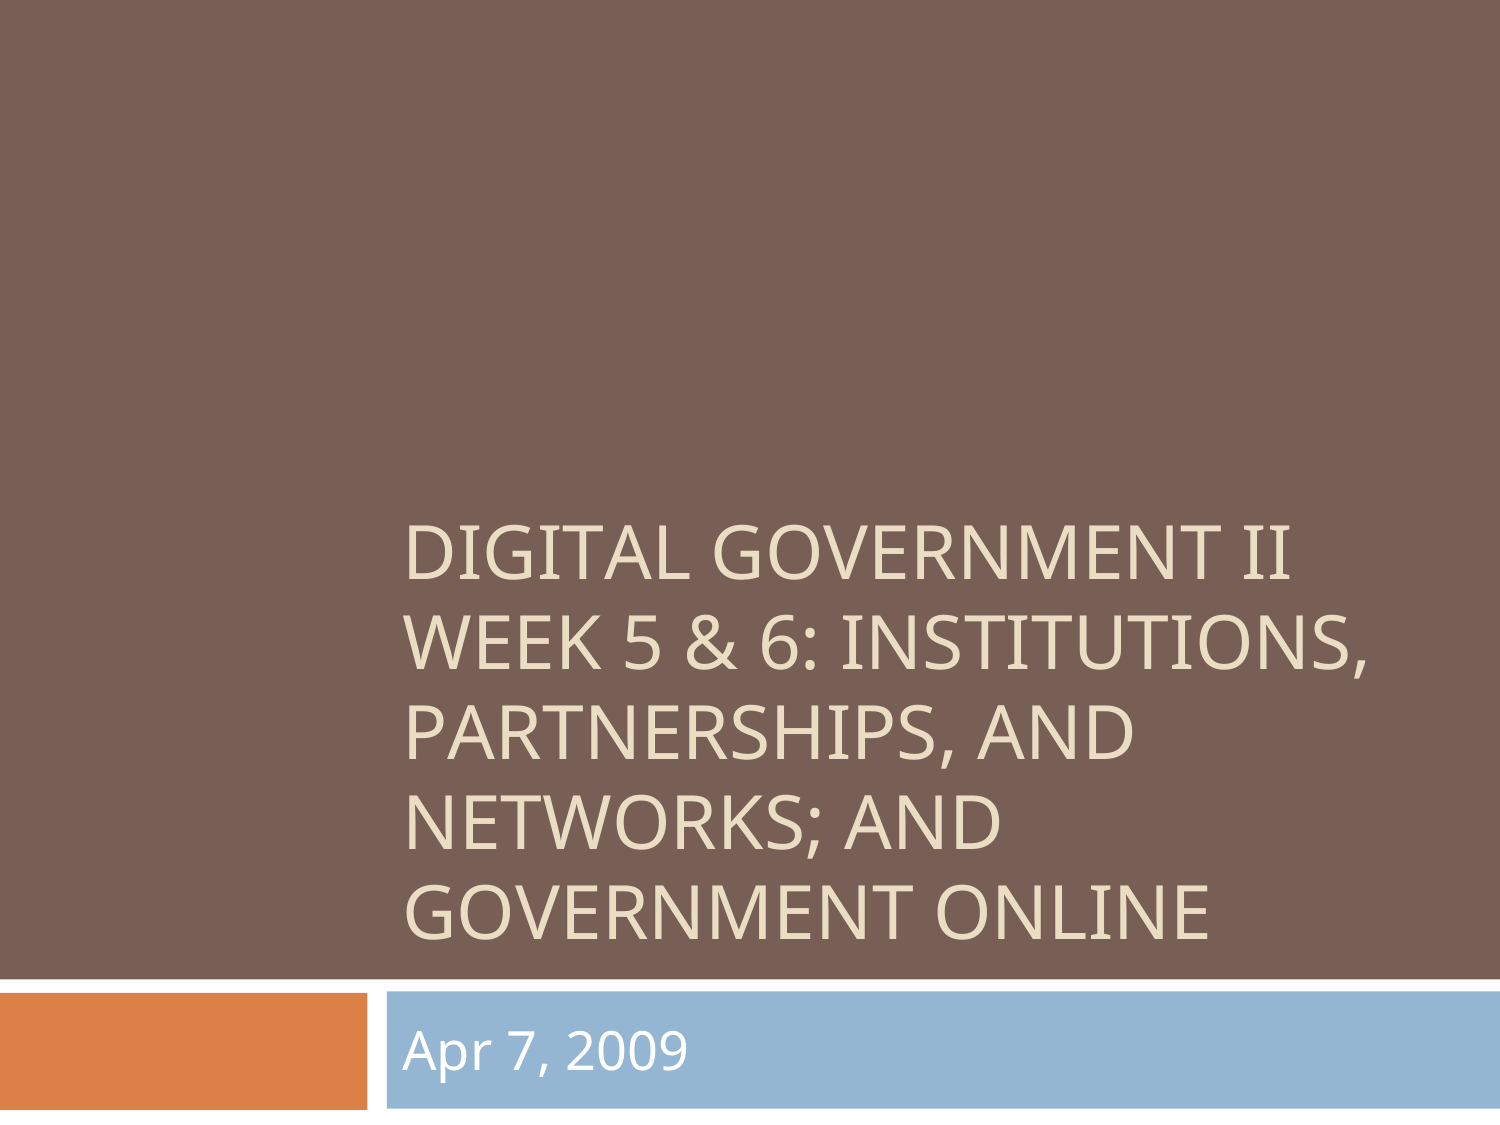

DIGITAL GOVERNMENT II
WEEK 5 & 6: INSTITUTIONS, PARTNERSHIPS, AND NETWORKS; AND GOVERNMENT ONLINE
Apr 7, 2009